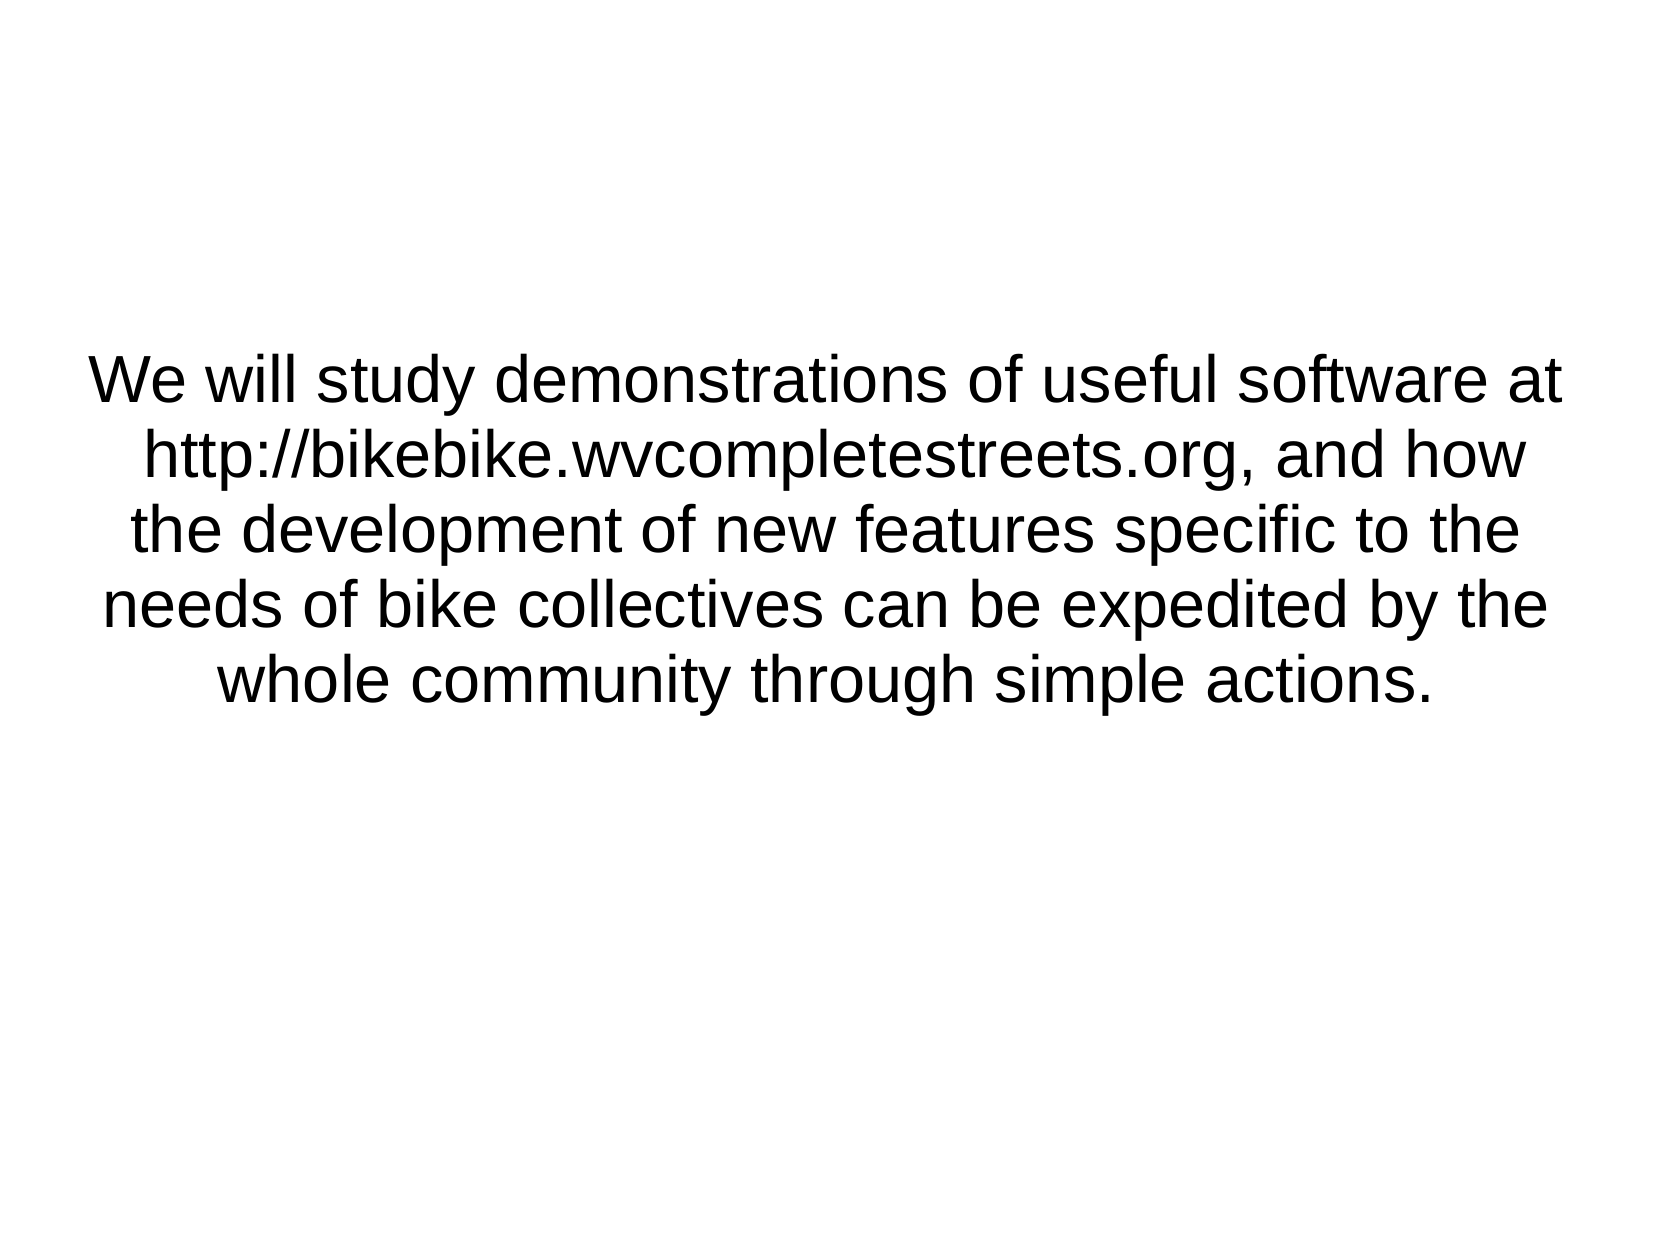

# We will study demonstrations of useful software at http://bikebike.wvcompletestreets.org, and how the development of new features specific to the needs of bike collectives can be expedited by the whole community through simple actions.